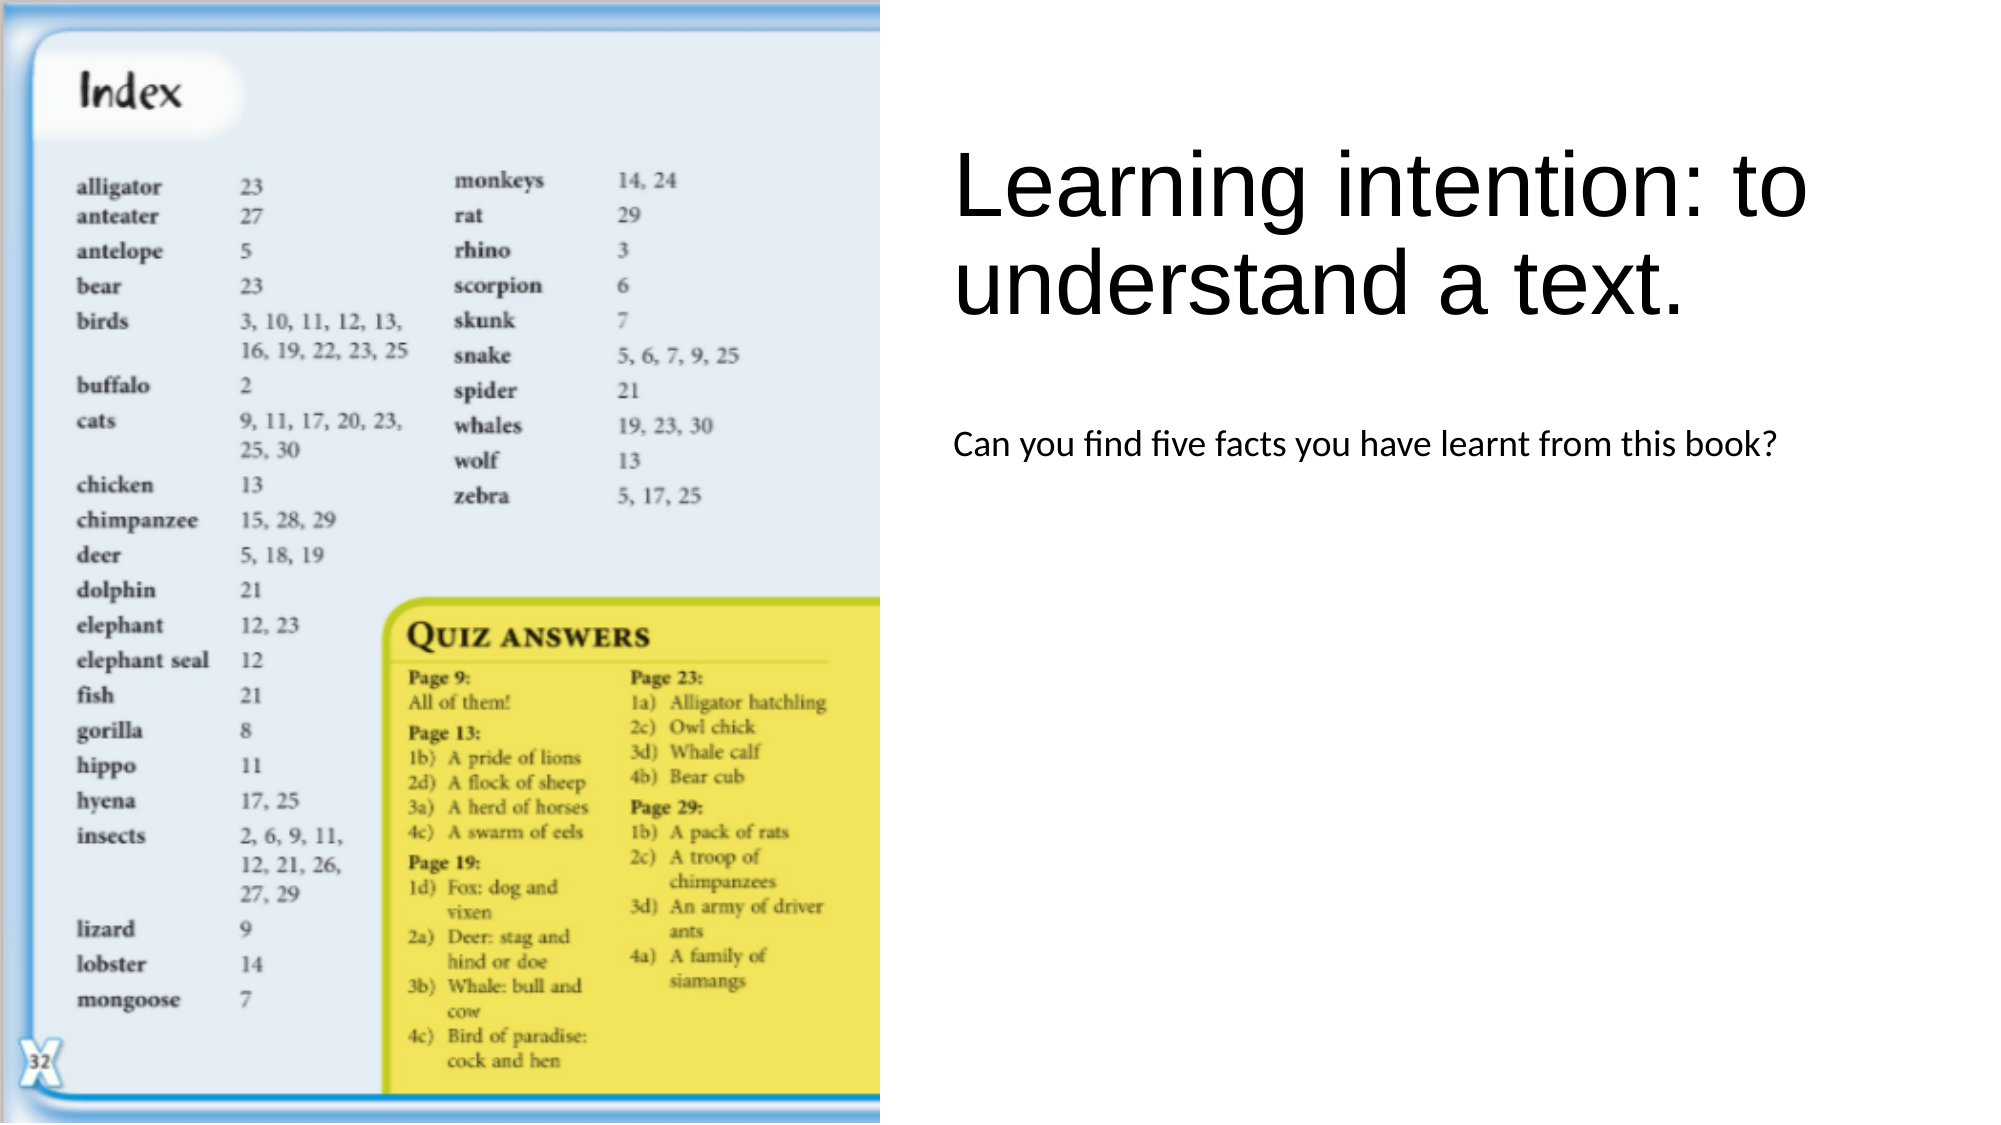

# Learning intention: to understand a text.
Can you find five facts you have learnt from this book?